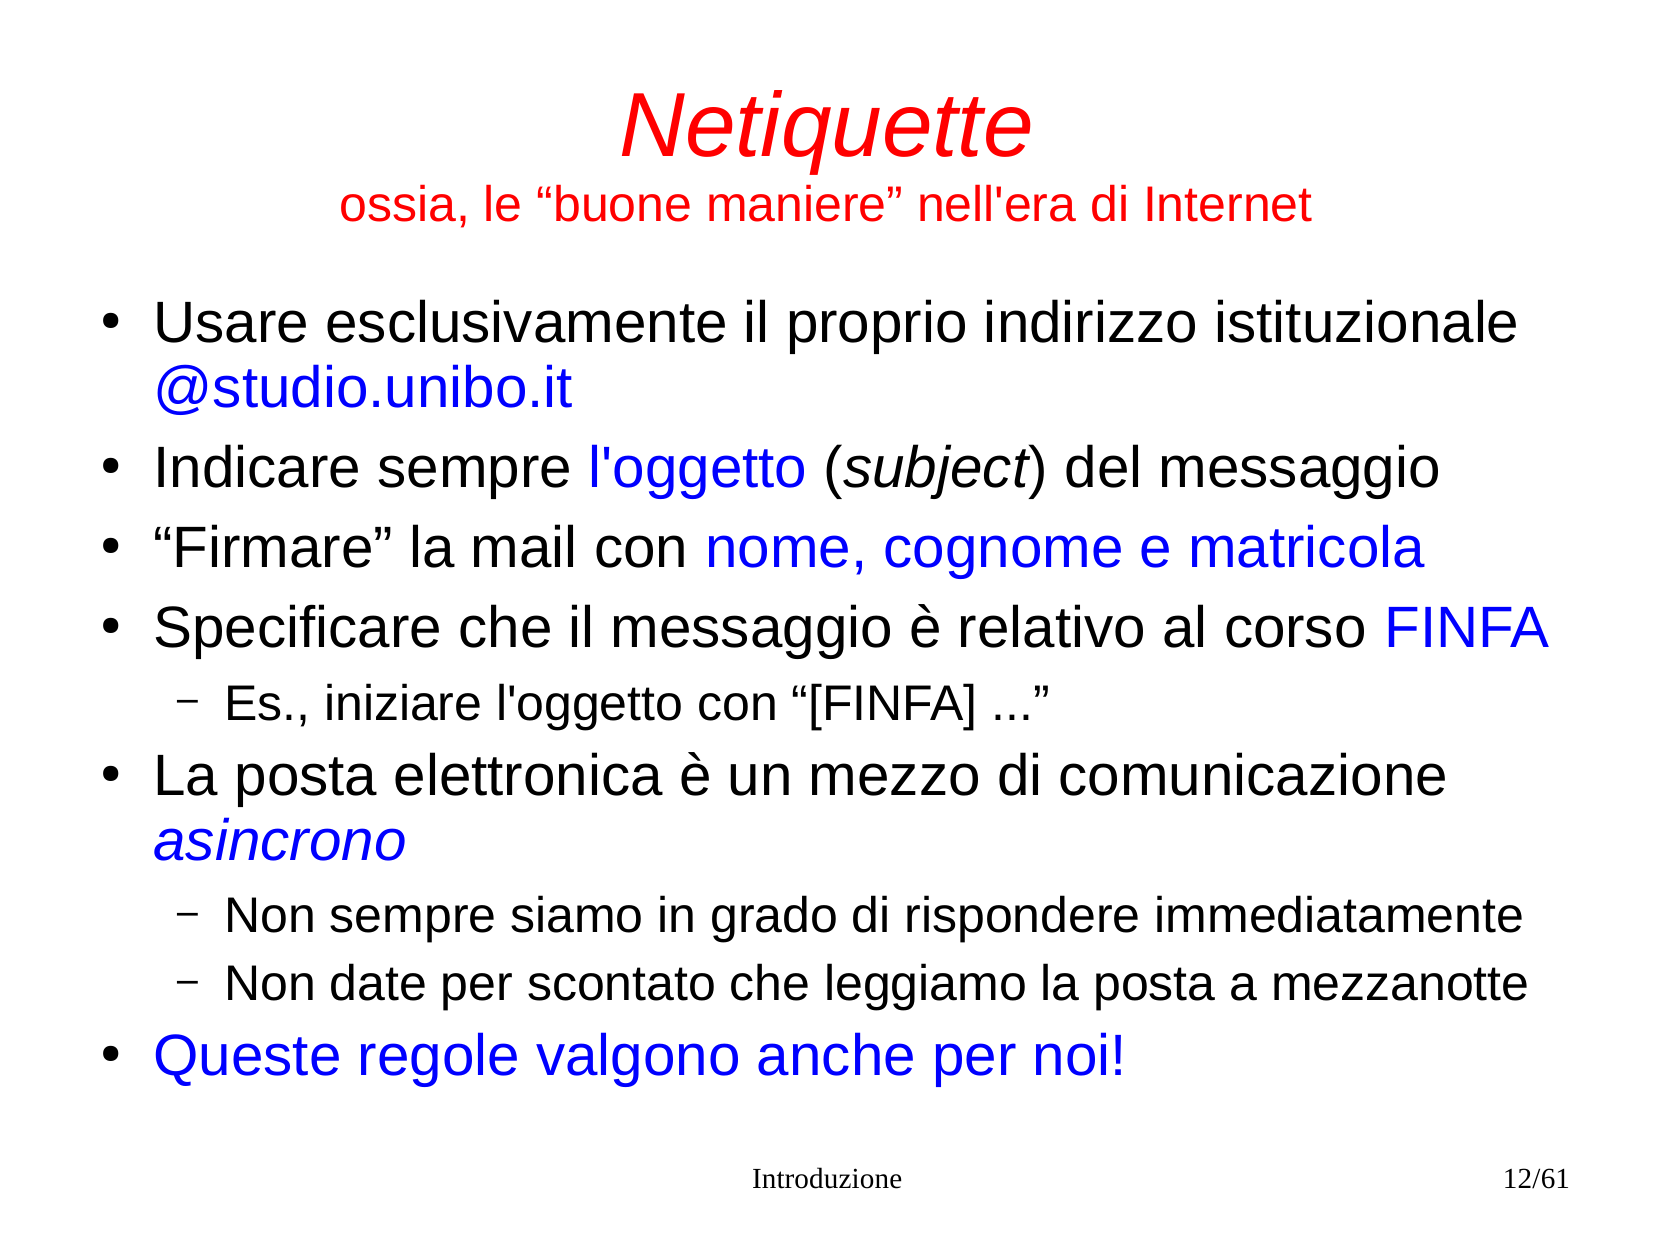

# Netiquette ossia, le “buone maniere” nell'era di Internet
Usare esclusivamente il proprio indirizzo istituzionale @studio.unibo.it
Indicare sempre l'oggetto (subject) del messaggio
“Firmare” la mail con nome, cognome e matricola
Specificare che il messaggio è relativo al corso FINFA
Es., iniziare l'oggetto con “[FINFA] ...”
La posta elettronica è un mezzo di comunicazione asincrono
Non sempre siamo in grado di rispondere immediatamente
Non date per scontato che leggiamo la posta a mezzanotte
Queste regole valgono anche per noi!
Introduzione
12